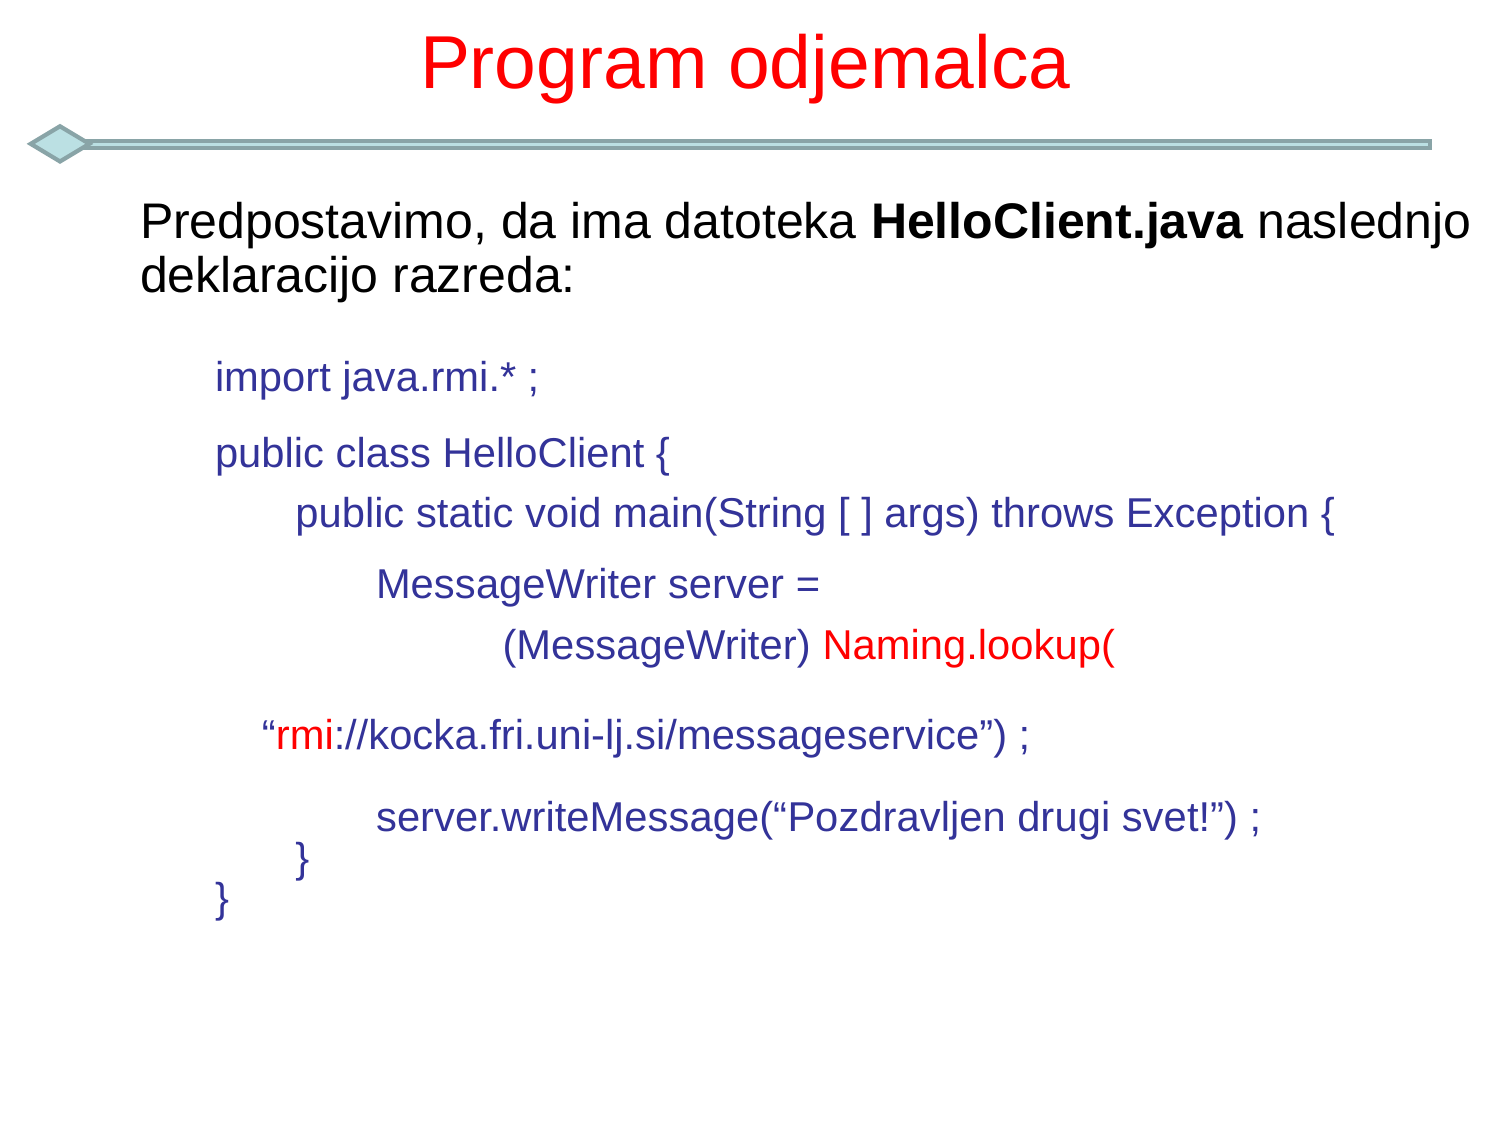

# Program odjemalca
Predpostavimo, da ima datoteka HelloClient.java naslednjo deklaracijo razreda:
import java.rmi.* ;
public class HelloClient {
 public static void main(String [ ] args) throws Exception {
 MessageWriter server =
 (MessageWriter) Naming.lookup(
 “rmi://kocka.fri.uni-lj.si/messageservice”) ;
 server.writeMessage(“Pozdravljen drugi svet!”) ;
 }
}